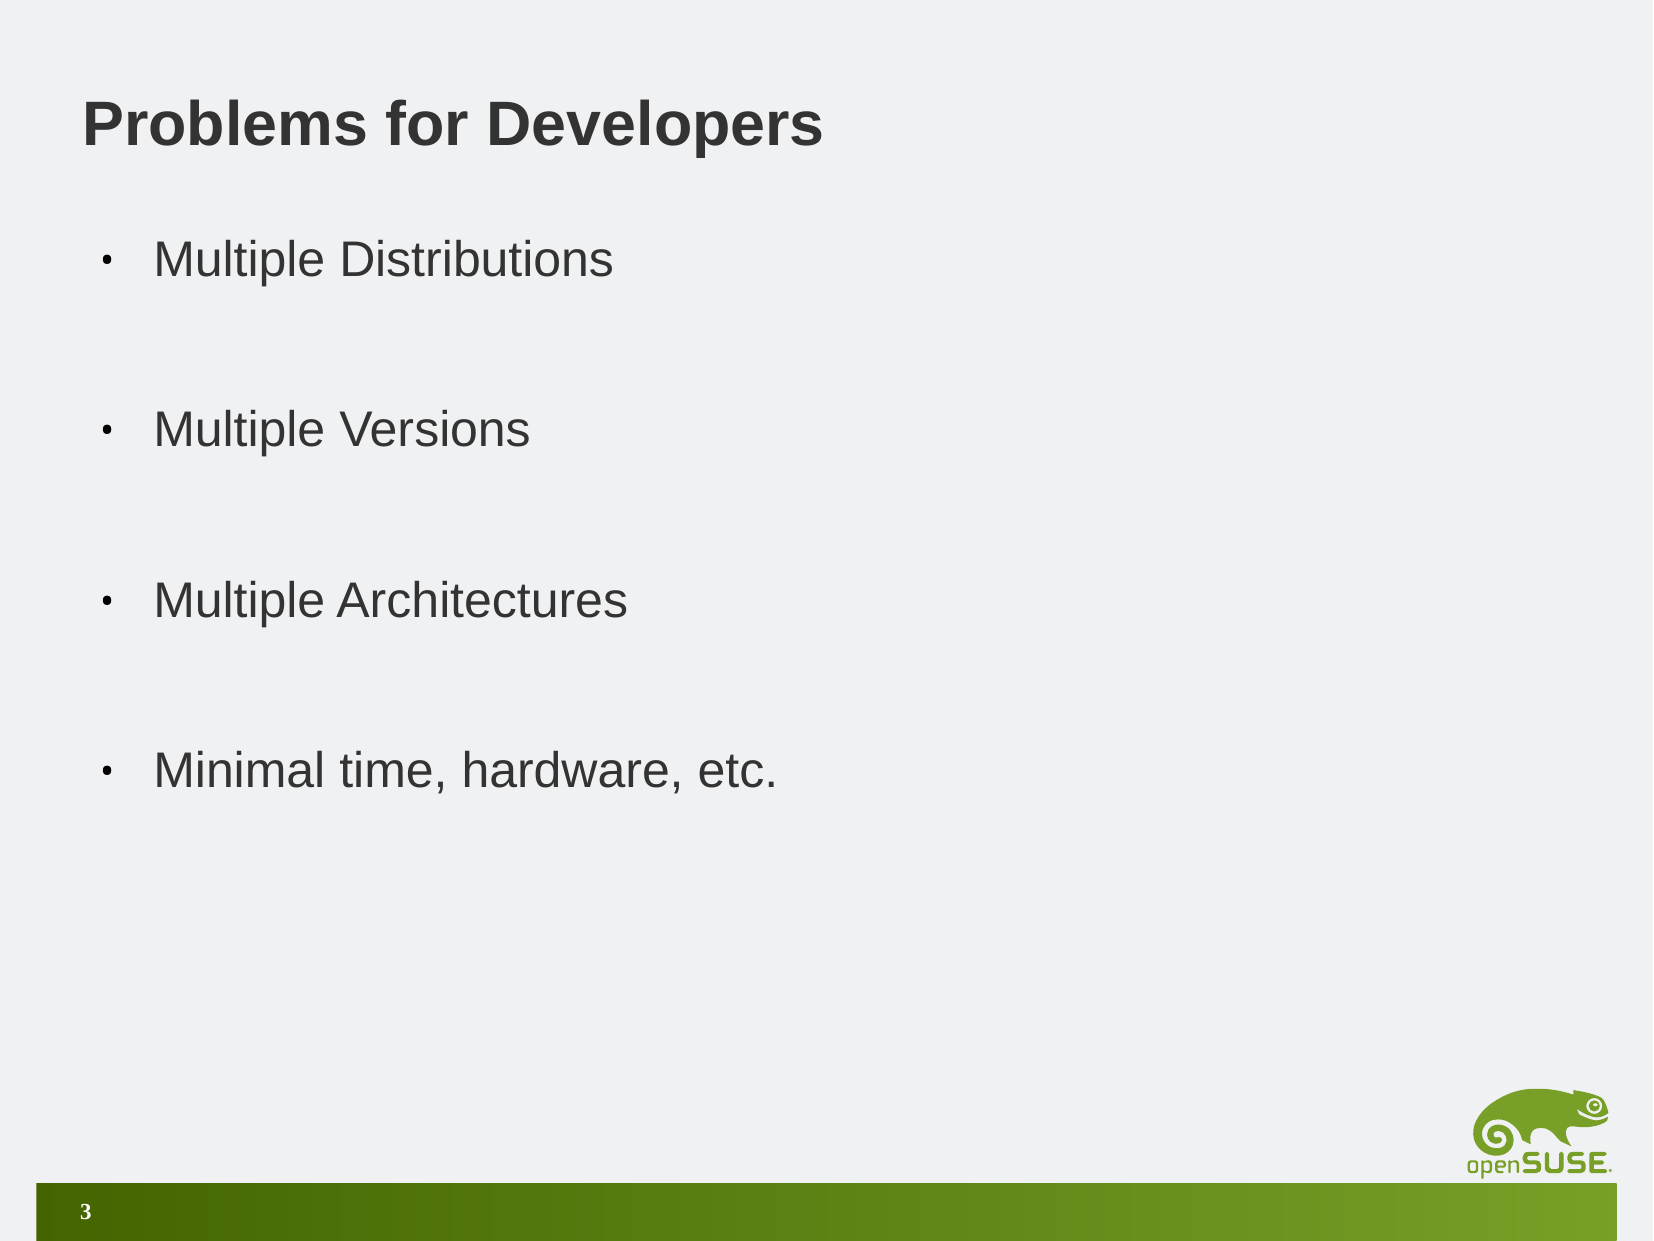

# Problems for Developers
Multiple Distributions
Multiple Versions
Multiple Architectures
Minimal time, hardware, etc.
3